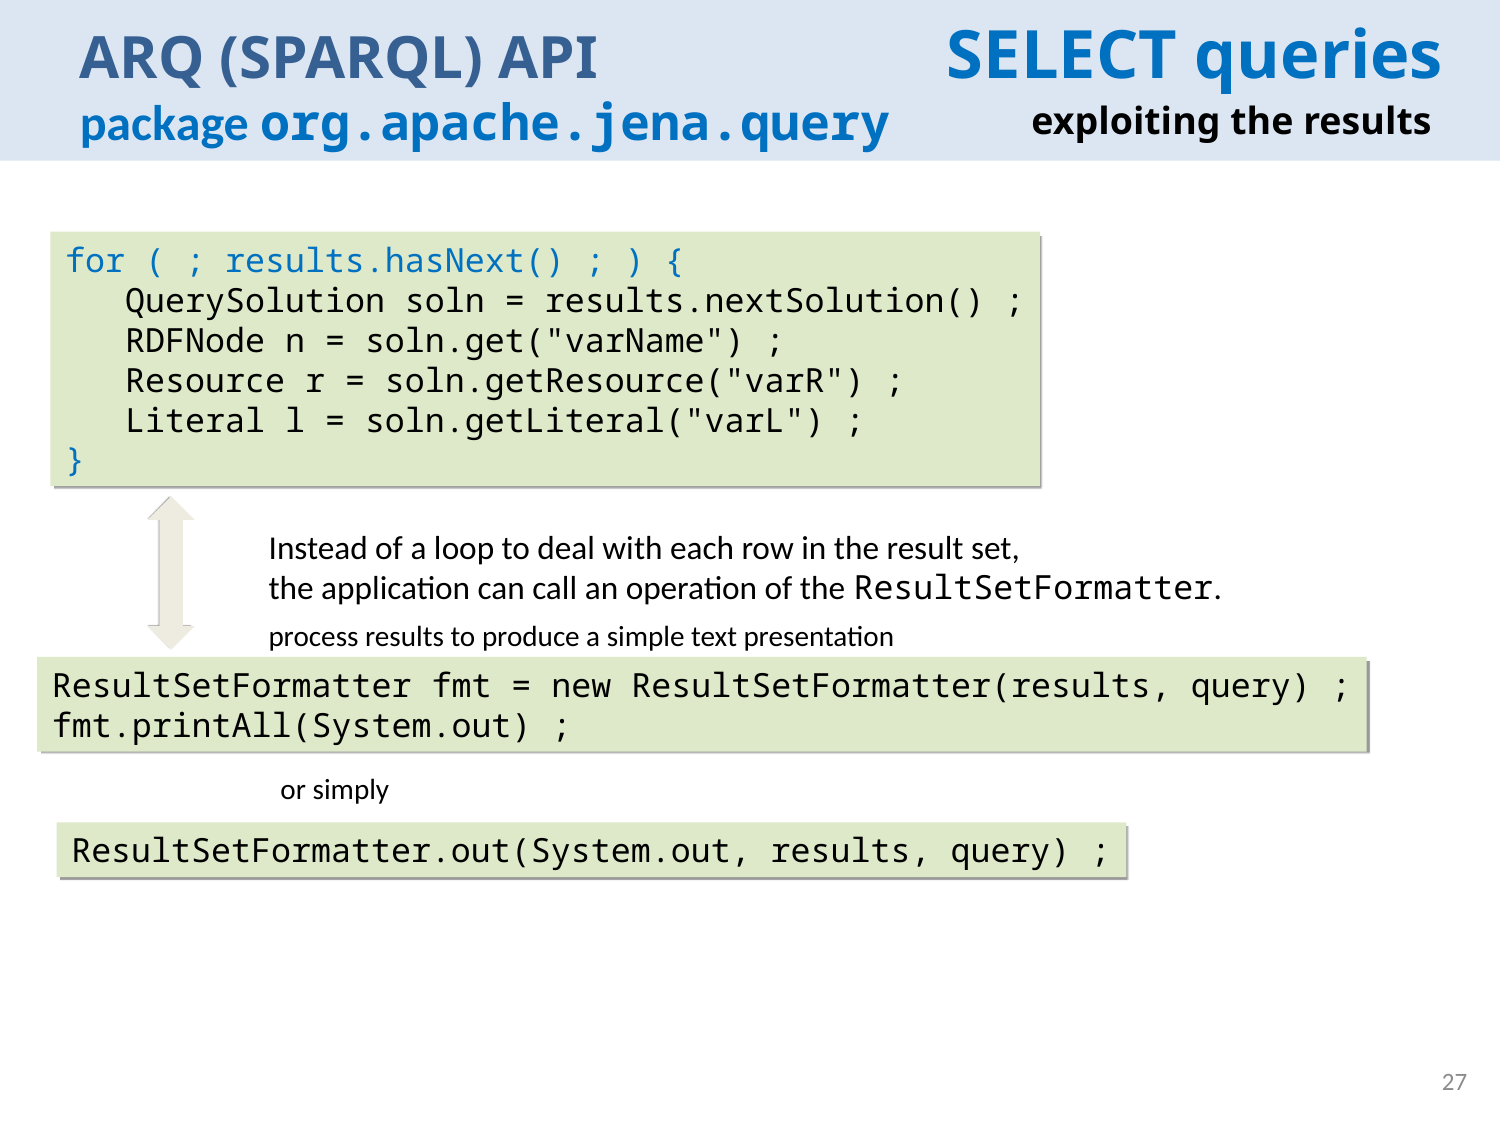

# SELECT queries
ARQ (SPARQL) API
package org.apache.jena.query
exploiting the results
for ( ; results.hasNext() ; ) {
 QuerySolution soln = results.nextSolution() ;
 RDFNode n = soln.get("varName") ;
 Resource r = soln.getResource("varR") ;
 Literal l = soln.getLiteral("varL") ;
}
Instead of a loop to deal with each row in the result set,
the application can call an operation of the ResultSetFormatter.
process results to produce a simple text presentation
ResultSetFormatter fmt = new ResultSetFormatter(results, query) ;
fmt.printAll(System.out) ;
or simply
ResultSetFormatter.out(System.out, results, query) ;